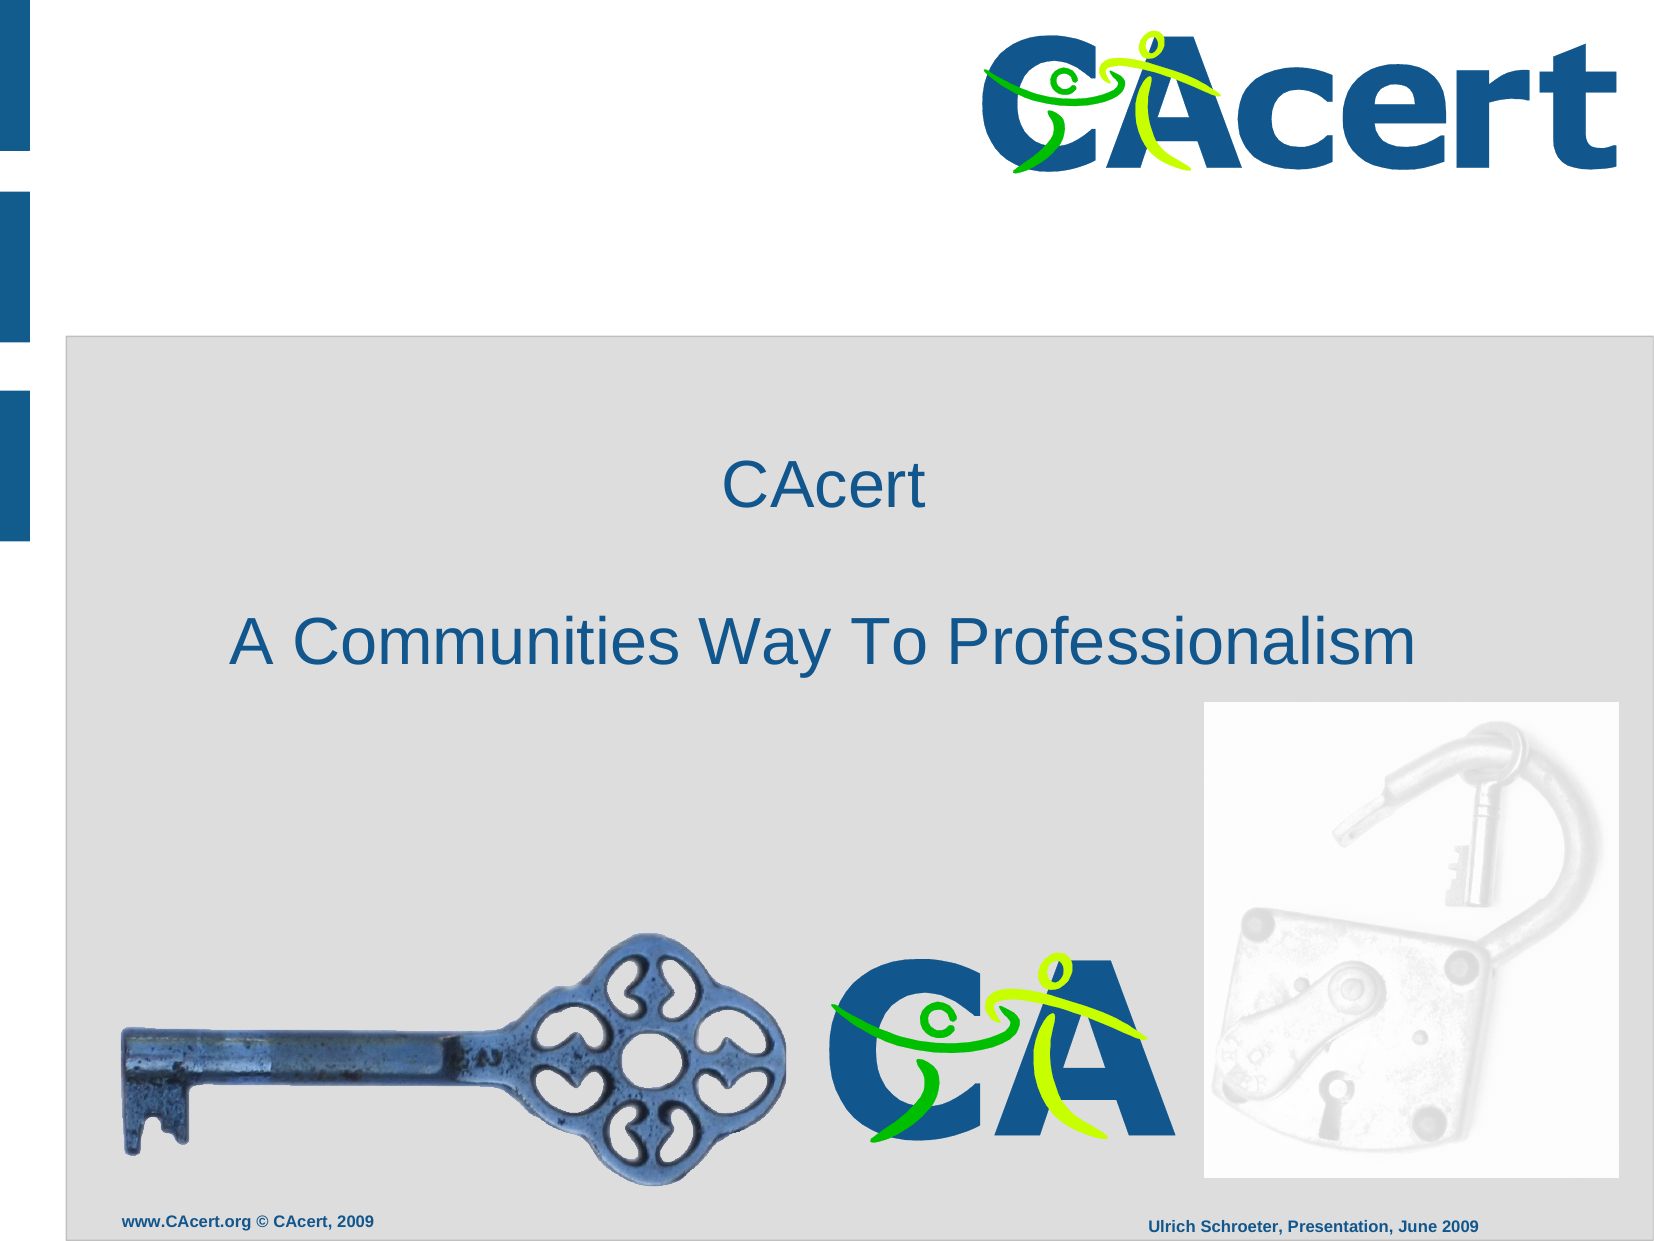

# CAcert A Communities Way To Professionalism